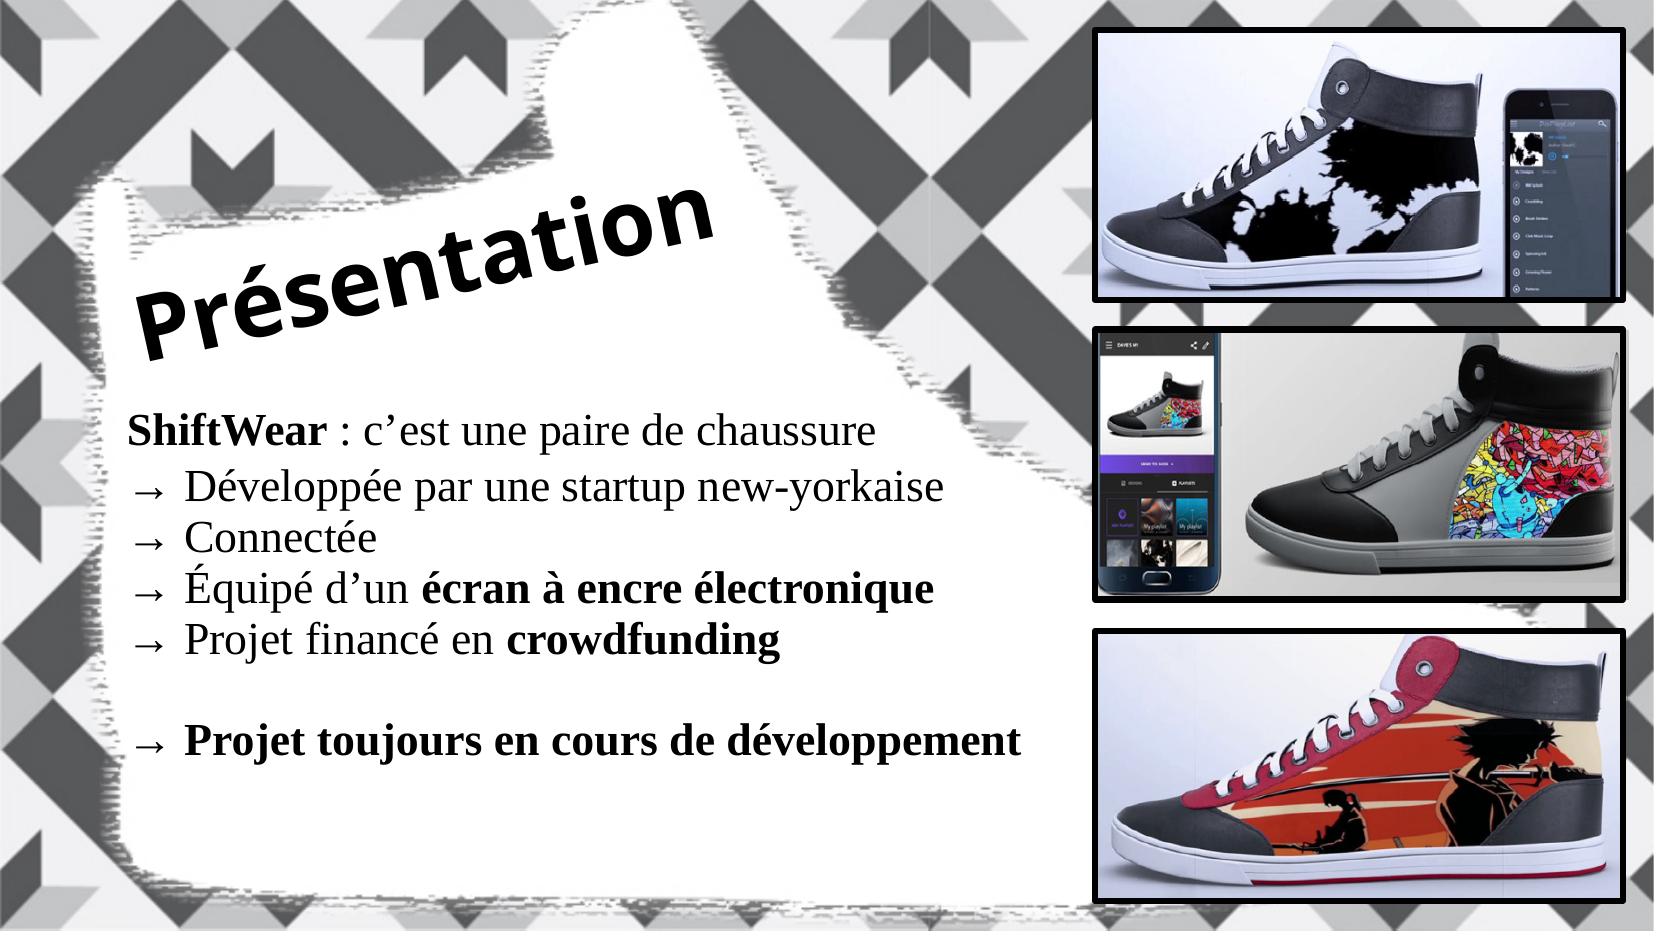

# Présentation
ShiftWear : c’est une paire de chaussure
→ Développée par une startup new-yorkaise
→ Connectée
→ Équipé d’un écran à encre électronique
→ Projet financé en crowdfunding
→ Projet toujours en cours de développement